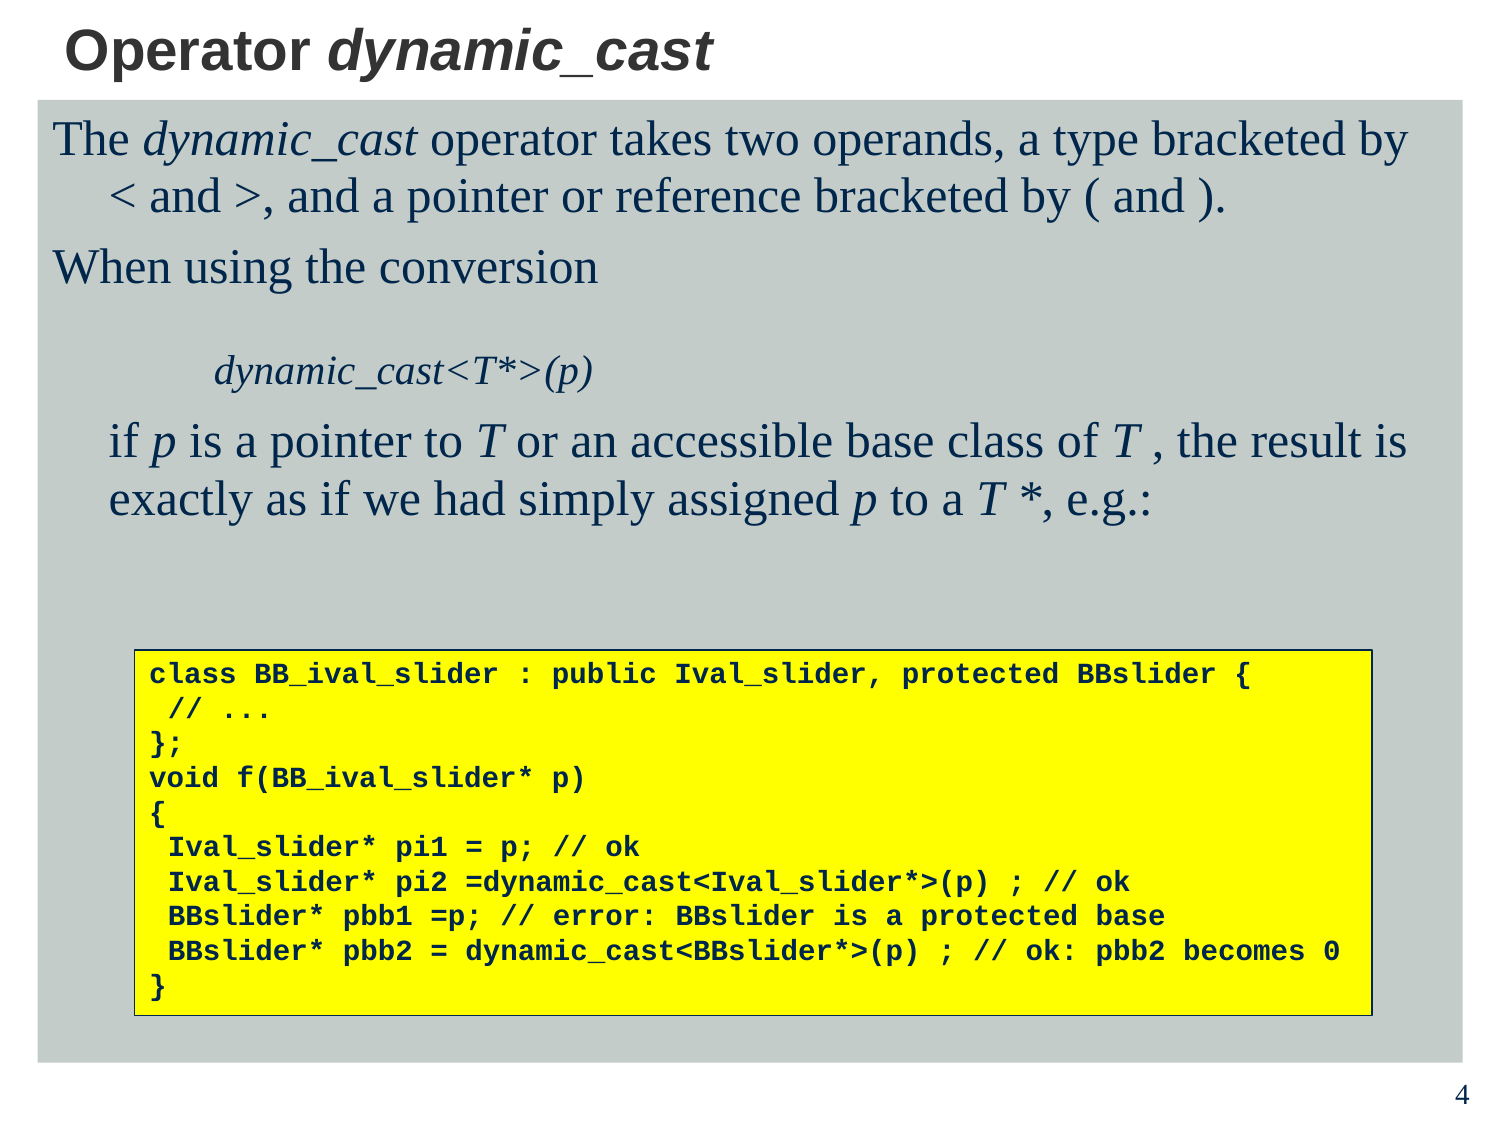

# Operator dynamic_cast
The dynamic_cast operator takes two operands, a type bracketed by < and >, and a pointer or reference bracketed by ( and ).
When using the conversion
if p is a pointer to T or an accessible base class of T , the result is exactly as if we had simply assigned p to a T *, e.g.:
dynamic_cast<T*>(p)
class BB_ival_slider : public Ival_slider, protected BBslider {
	// ...
};
void f(BB_ival_slider* p)
{
	Ival_slider* pi1 = p; // ok
	Ival_slider* pi2 =dynamic_cast<Ival_slider*>(p) ; // ok
	BBslider* pbb1 =p; // error: BBslider is a protected base
	BBslider* pbb2 = dynamic_cast<BBslider*>(p) ; // ok: pbb2 becomes 0
}